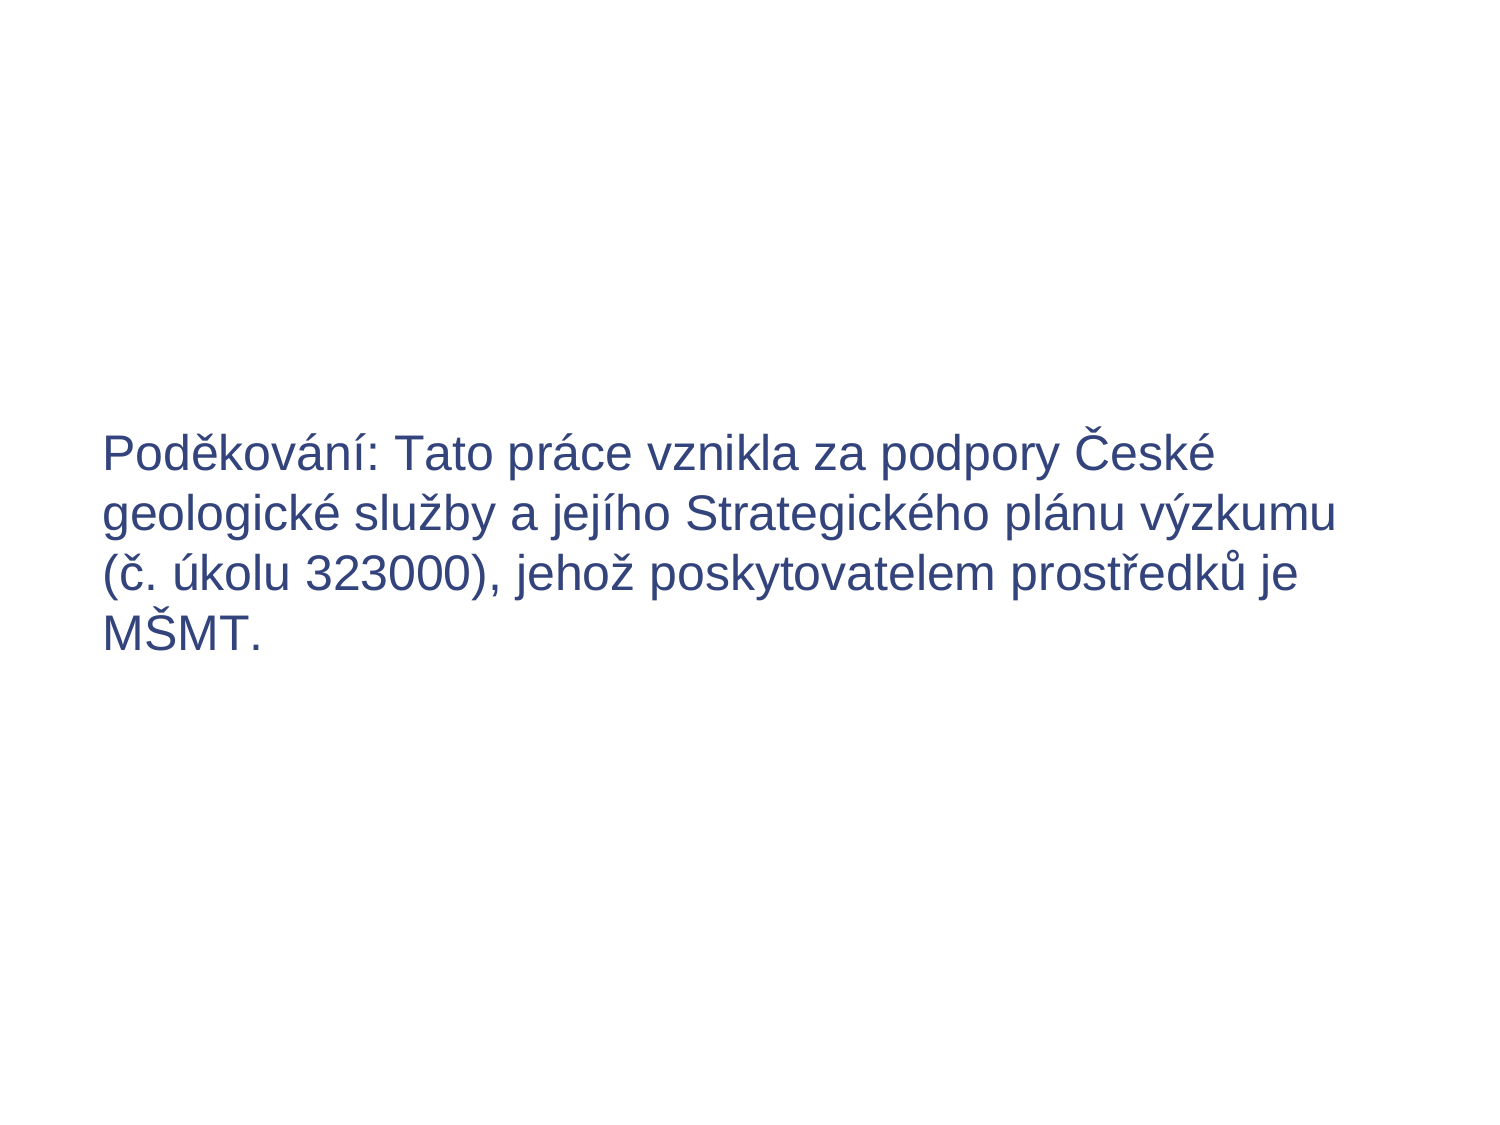

# Poděkování: Tato práce vznikla za podpory České geologické služby a jejího Strategického plánu výzkumu (č. úkolu 323000), jehož poskytovatelem prostředků je MŠMT.